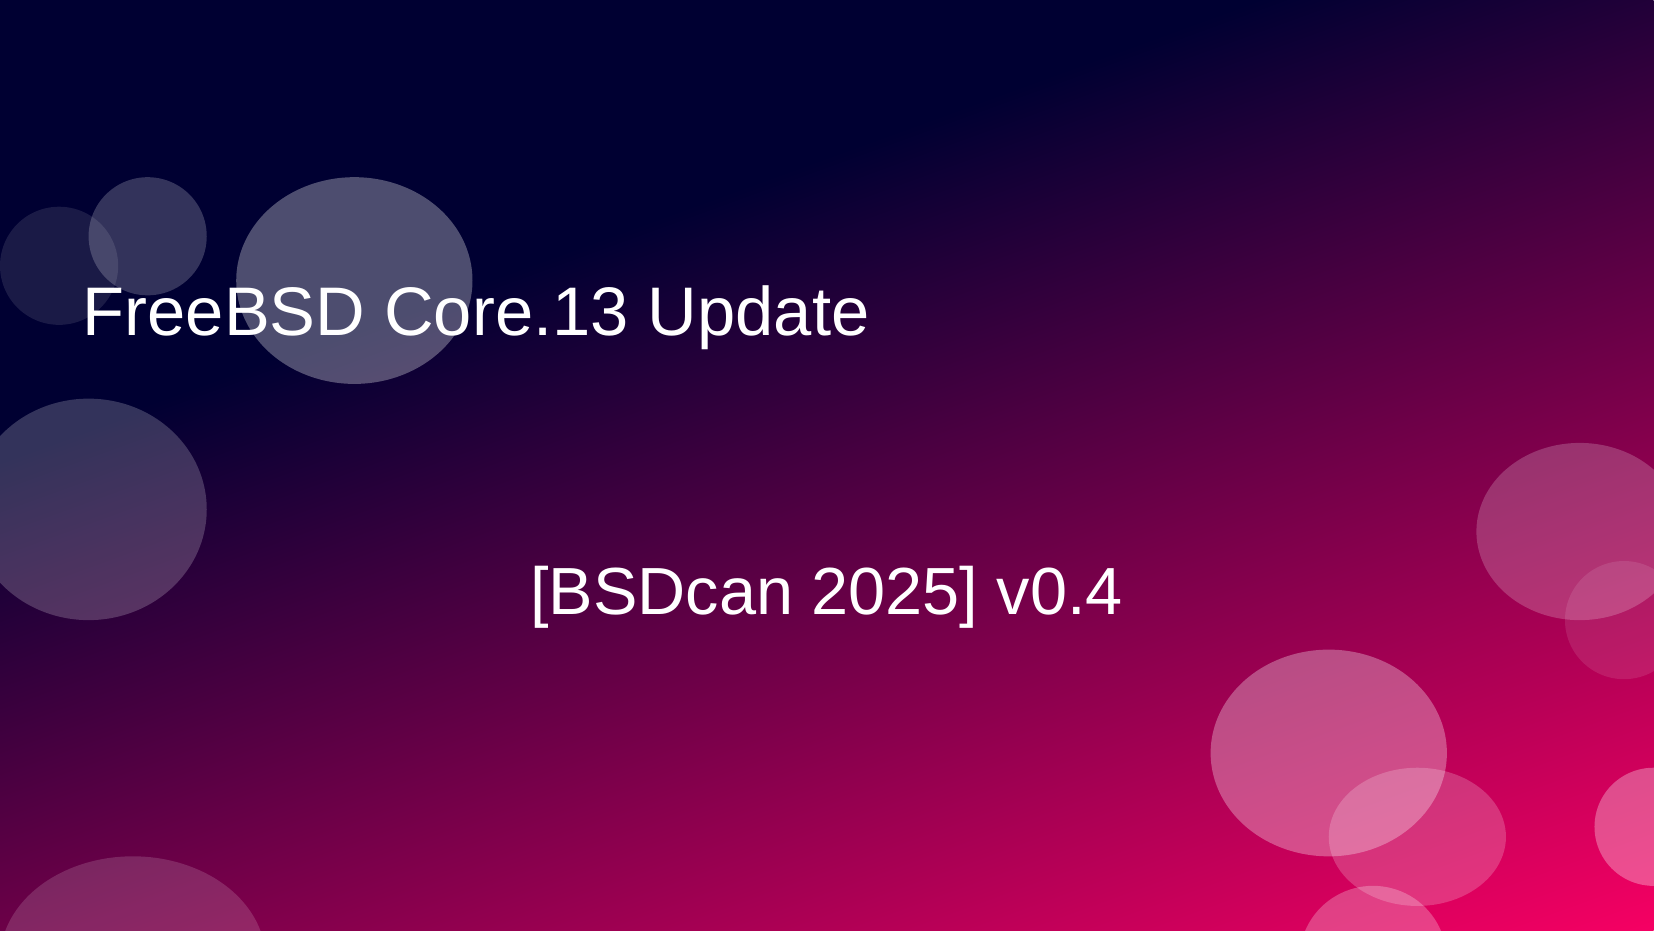

# FreeBSD Core.13 Update
[BSDcan 2025] v0.4